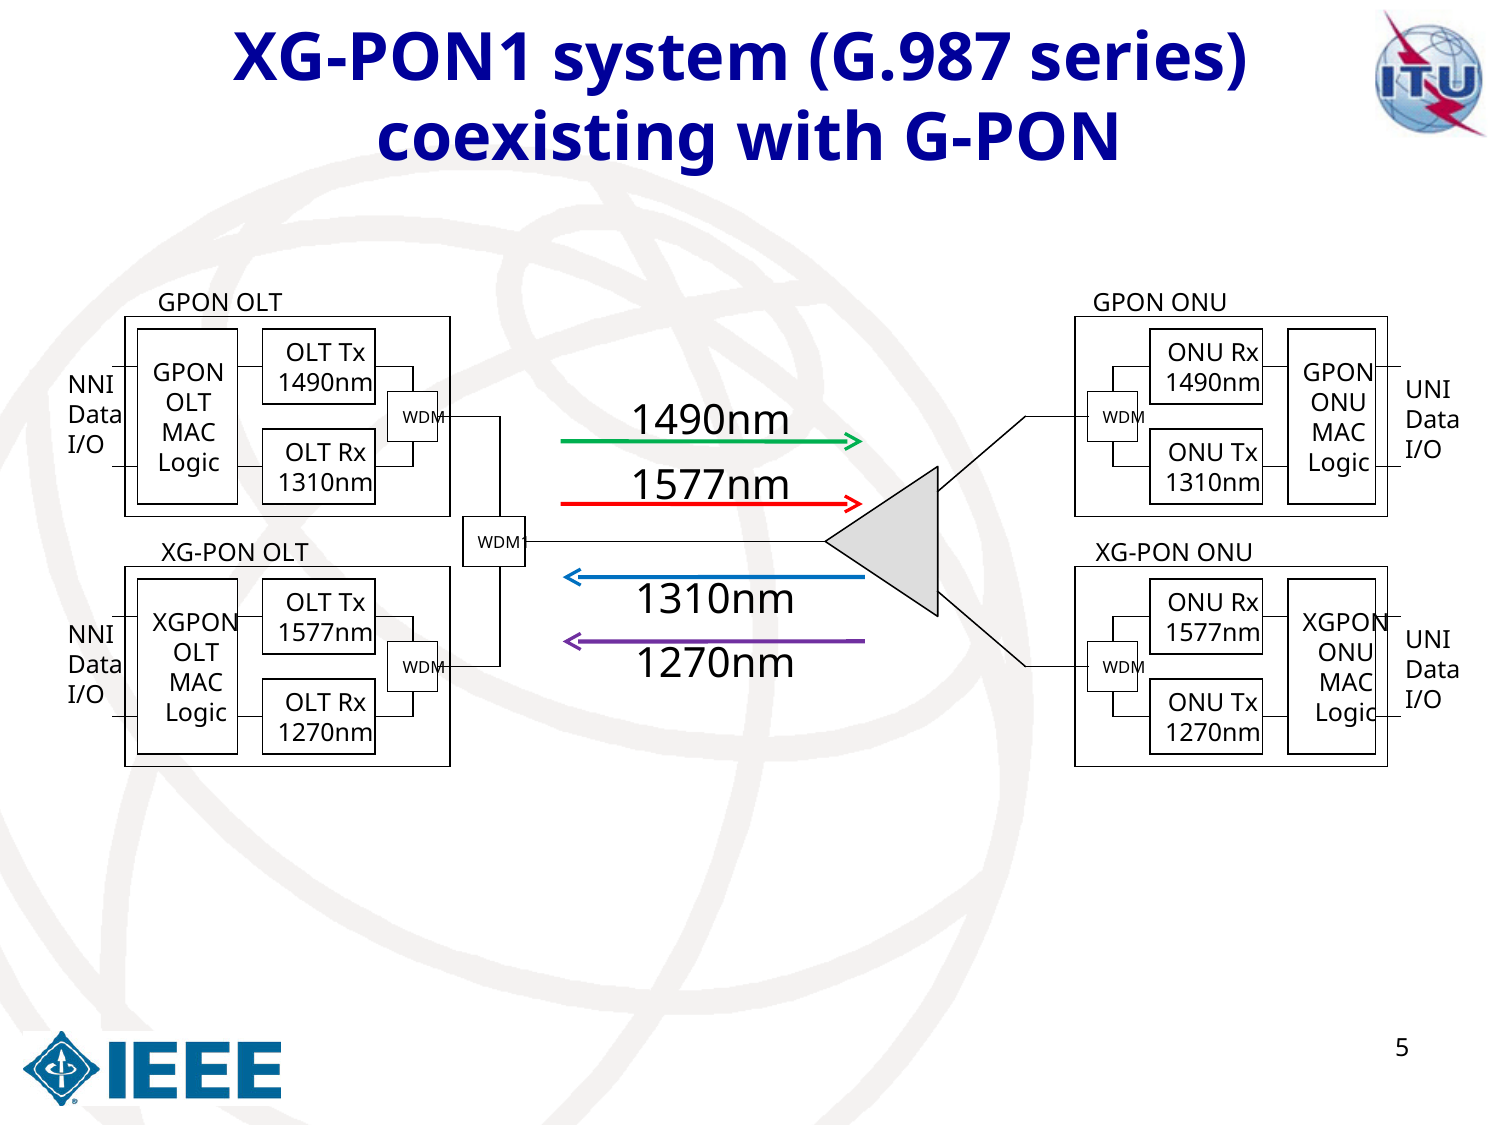

# XG-PON1 system (G.987 series) coexisting with G-PON
GPON OLT
GPON ONU
GPON
OLT
MAC
Logic
OLT Tx
1490nm
ONU Rx
1490nm
GPON
ONU
MAC
Logic
NNI
Data
I/O
UNI
Data
I/O
1490nm
WDM
WDM
OLT Rx
1310nm
ONU Tx
1310nm
1577nm
WDM1
XG-PON OLT
XG-PON ONU
1310nm
XGPON
OLT
MAC
Logic
OLT Tx
1577nm
ONU Rx
1577nm
XGPON
ONU
MAC
Logic
NNI
Data
I/O
UNI
Data
I/O
1270nm
WDM
WDM
OLT Rx
1270nm
ONU Tx
1270nm
4